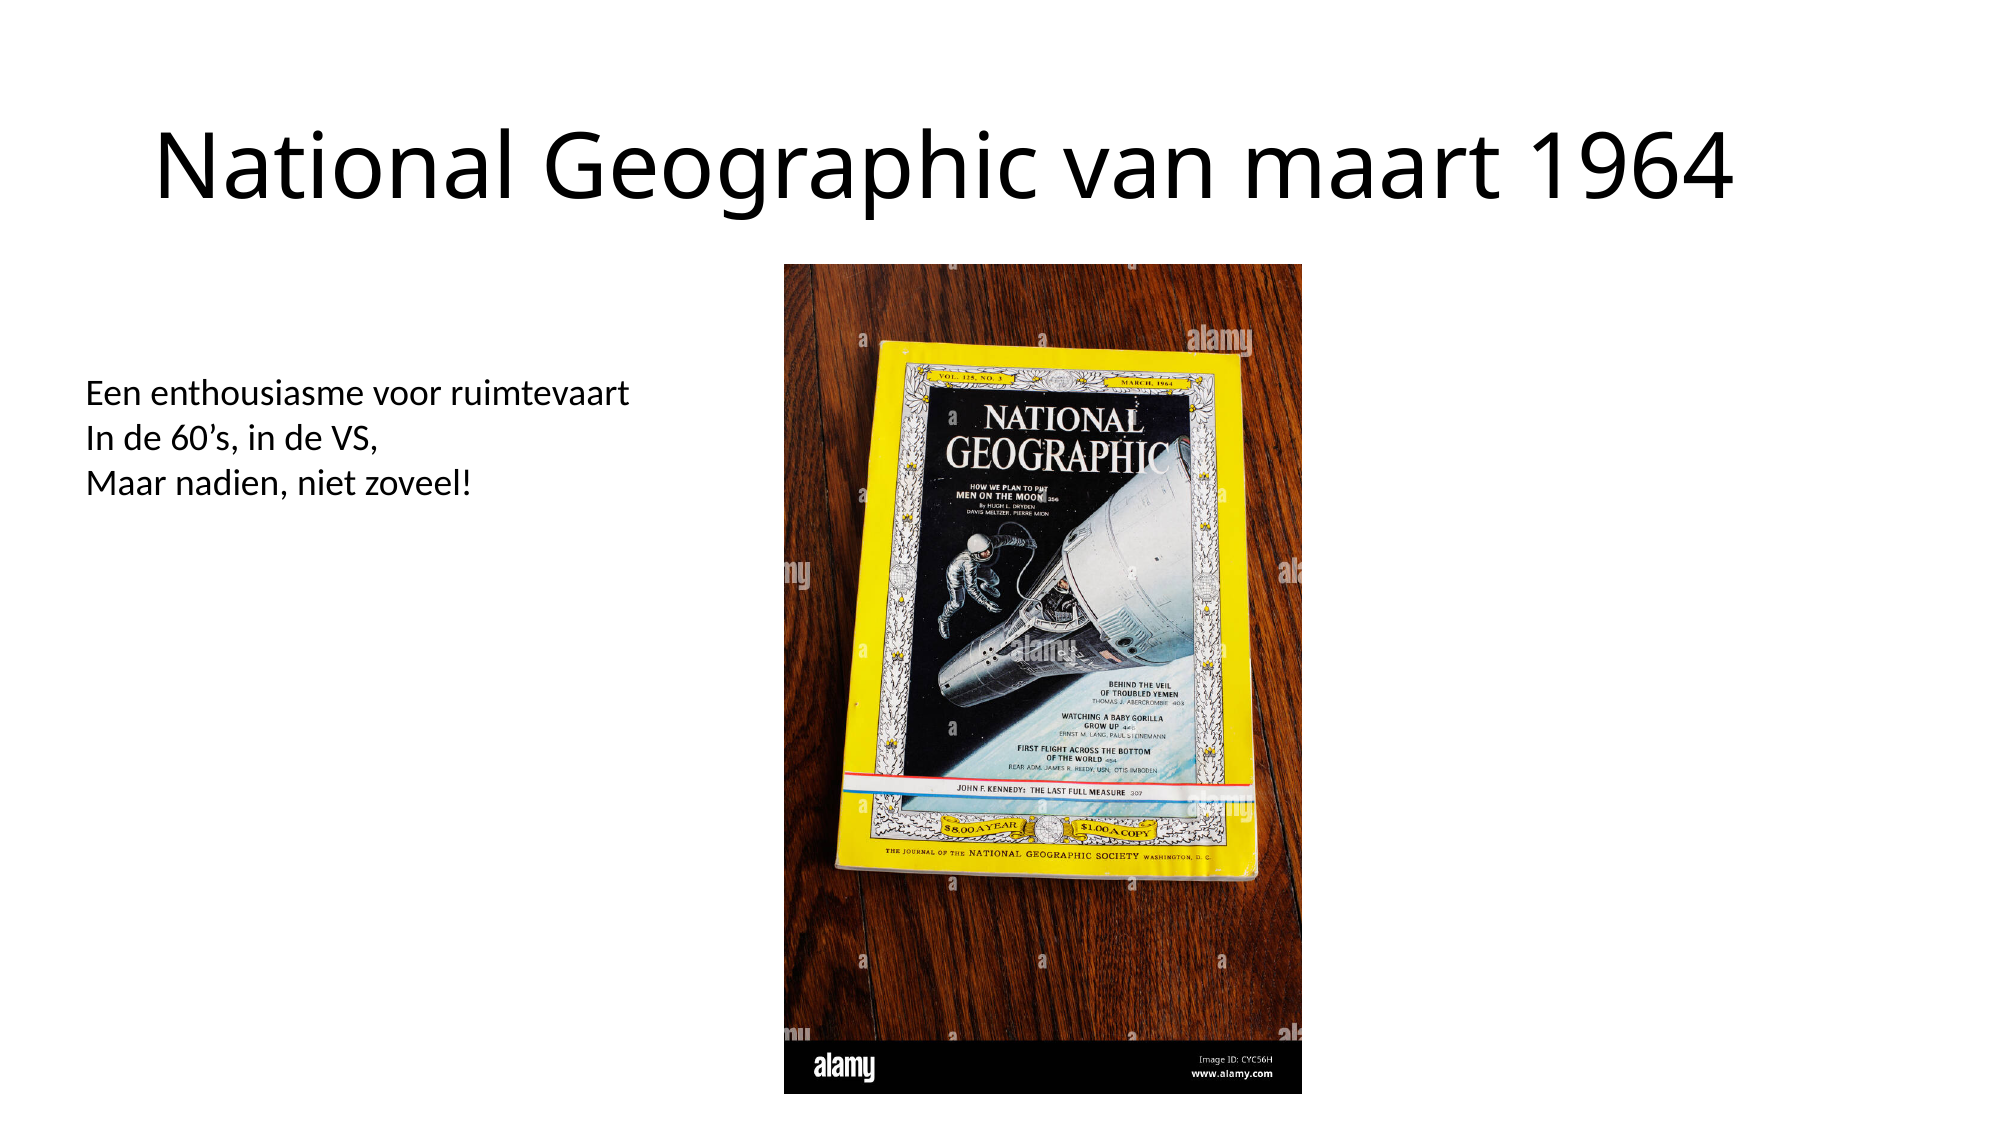

# National Geographic van maart 1964
Een enthousiasme voor ruimtevaart
In de 60’s, in de VS,
Maar nadien, niet zoveel!